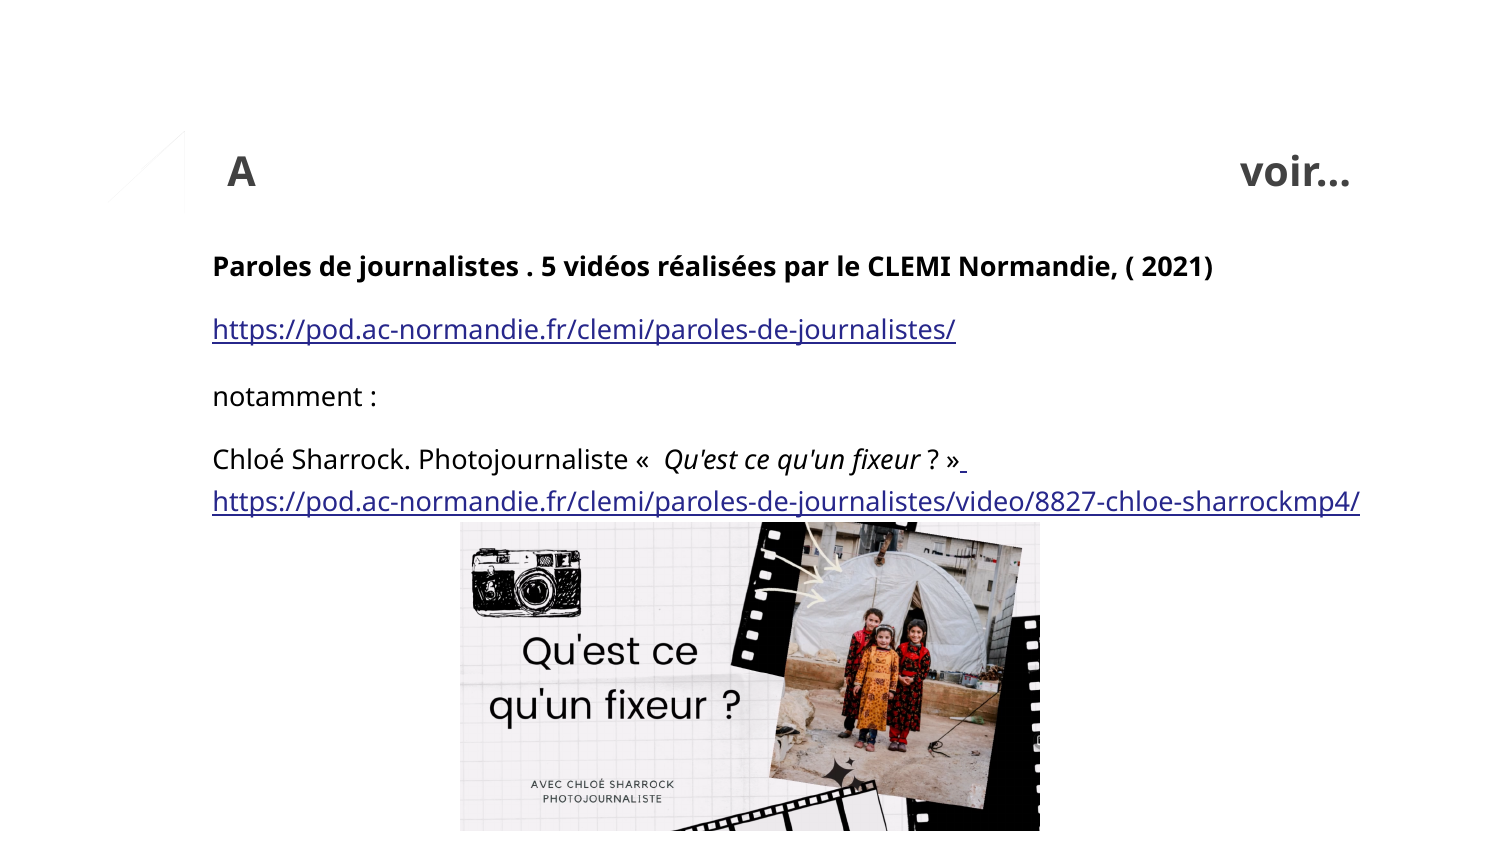

# A voir...
Paroles de journalistes . 5 vidéos réalisées par le CLEMI Normandie, ( 2021)
https://pod.ac-normandie.fr/clemi/paroles-de-journalistes/
notamment :
Chloé Sharrock. Photojournaliste « Qu'est ce qu'un fixeur ? » https://pod.ac-normandie.fr/clemi/paroles-de-journalistes/video/8827-chloe-sharrockmp4/